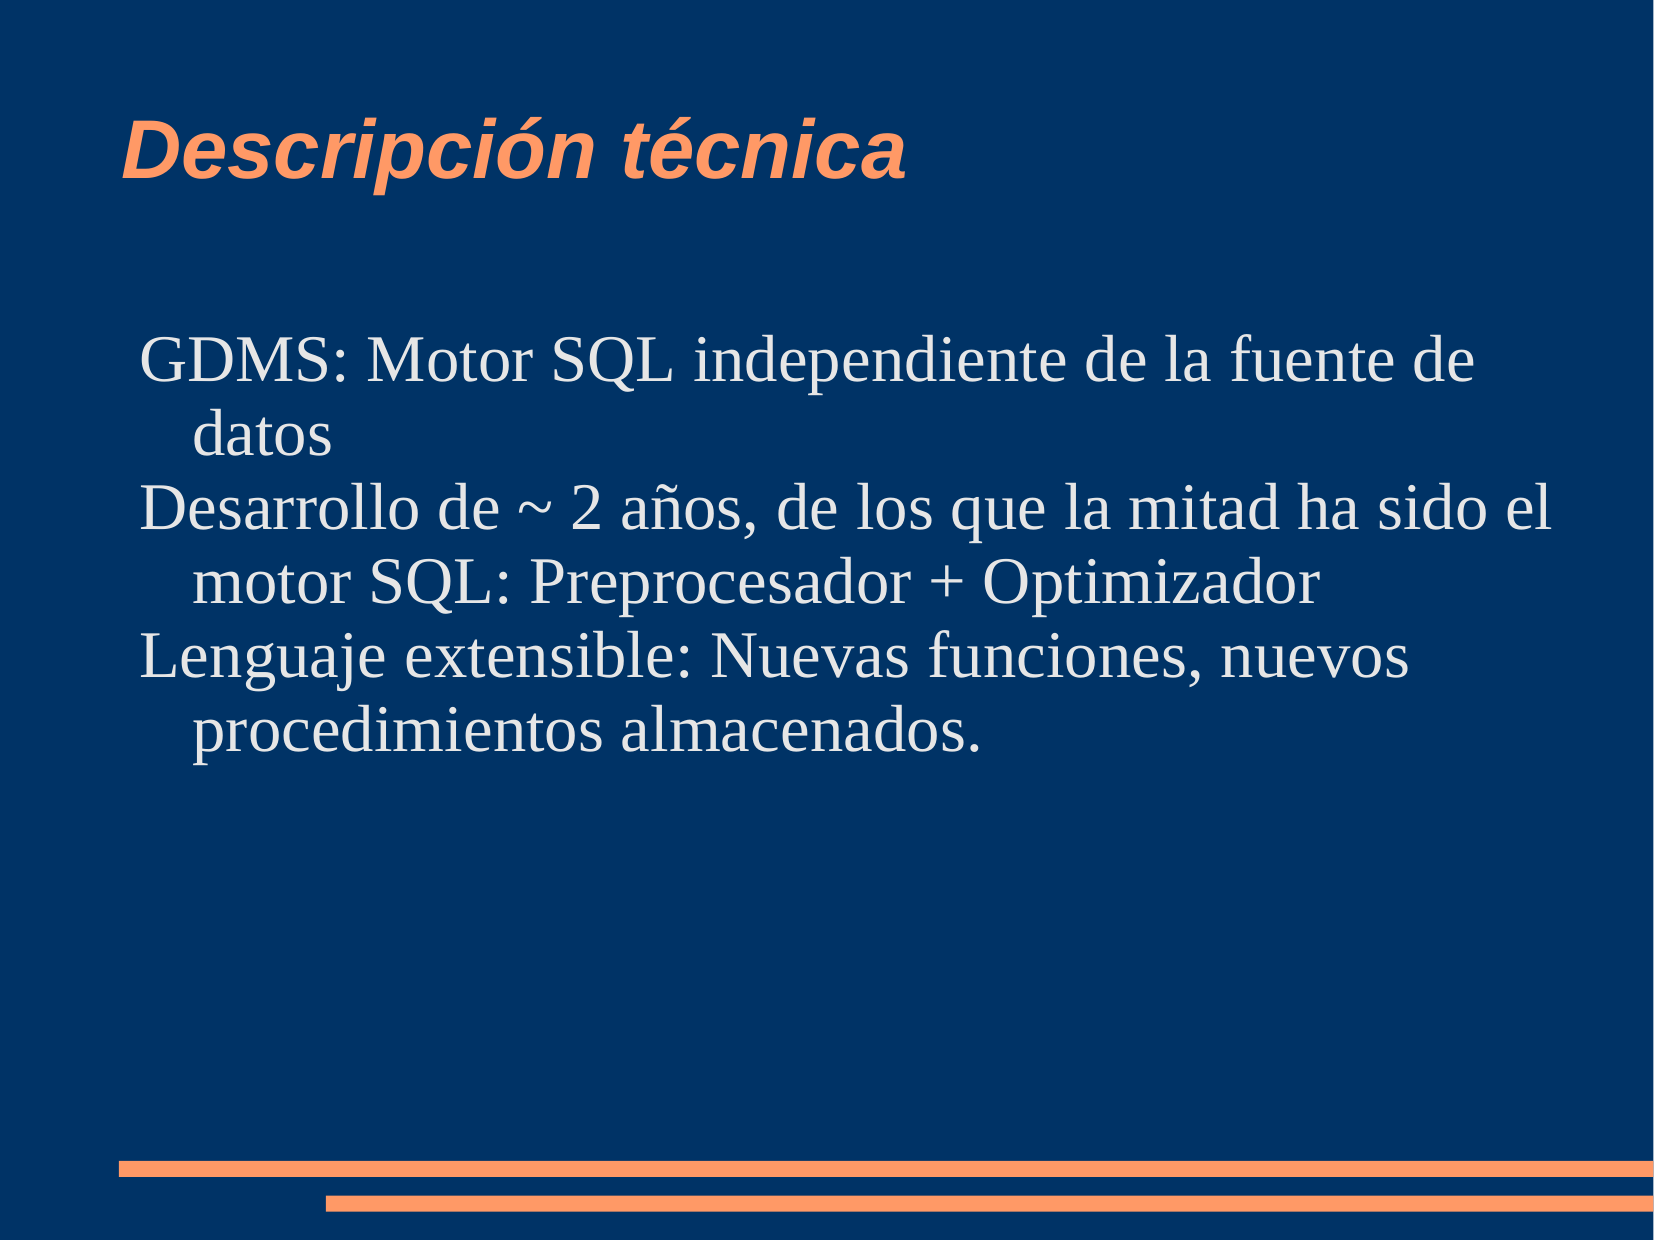

# Descripción técnica
GDMS: Motor SQL independiente de la fuente de datos
Desarrollo de ~ 2 años, de los que la mitad ha sido el motor SQL: Preprocesador + Optimizador
Lenguaje extensible: Nuevas funciones, nuevos procedimientos almacenados.